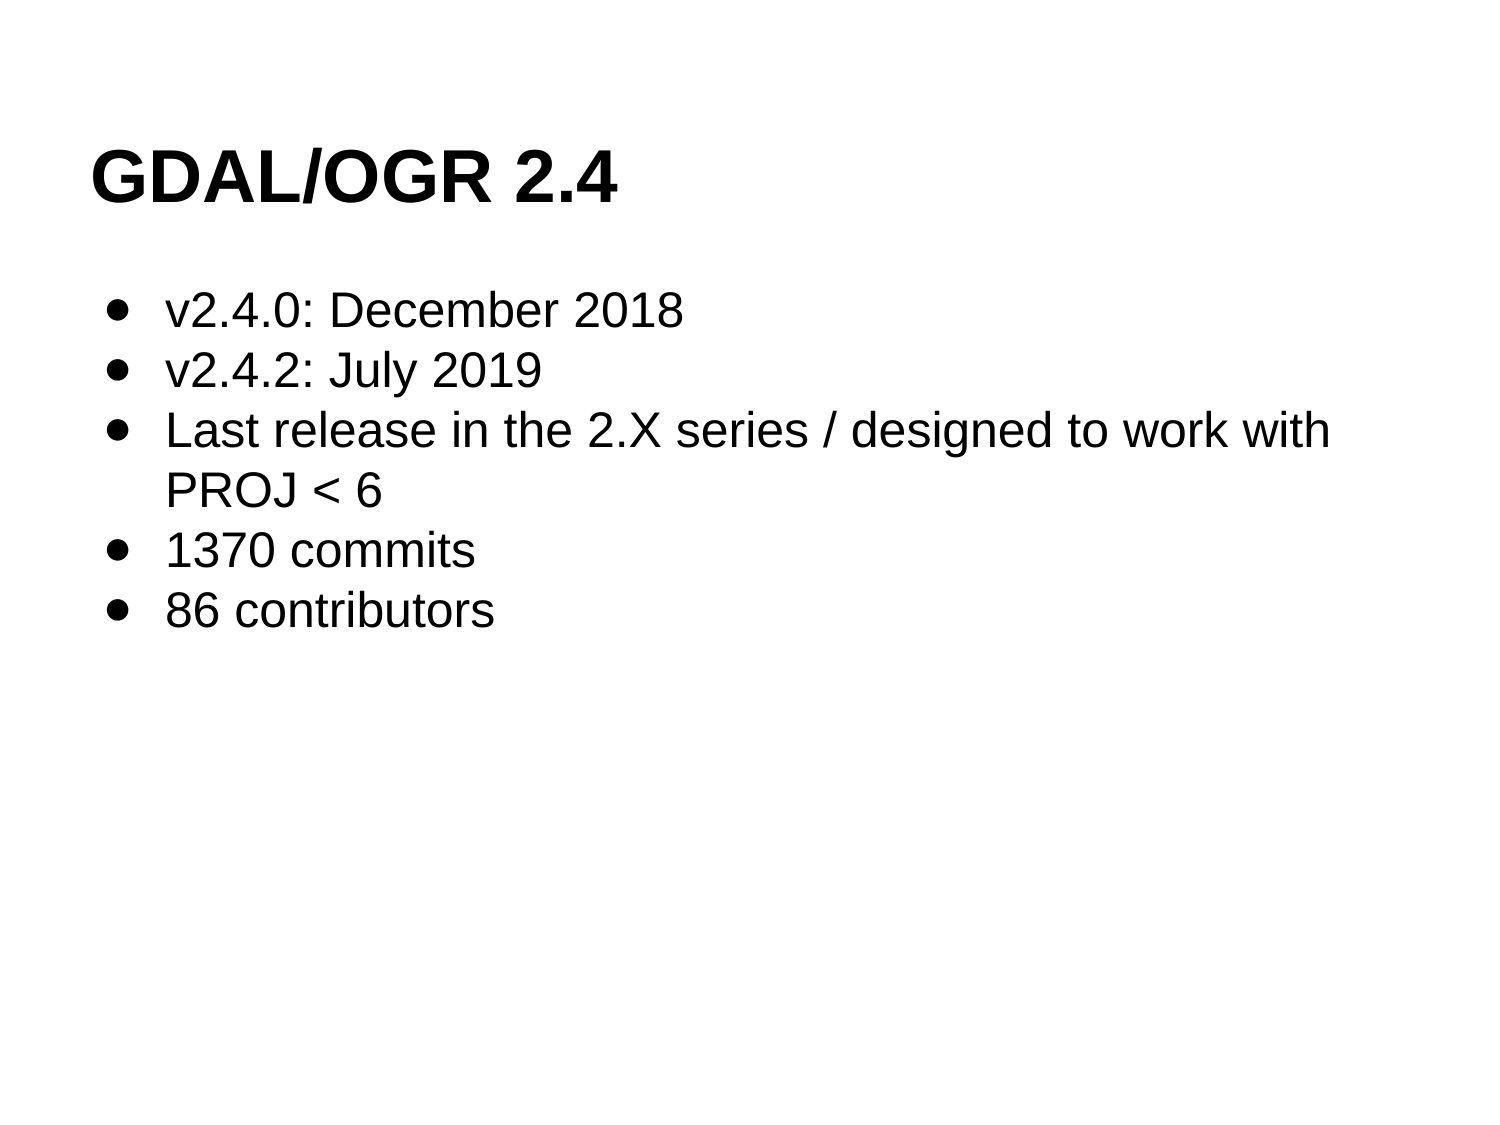

# GDAL/OGR 2.4
v2.4.0: December 2018
v2.4.2: July 2019
Last release in the 2.X series / designed to work with PROJ < 6
1370 commits
86 contributors